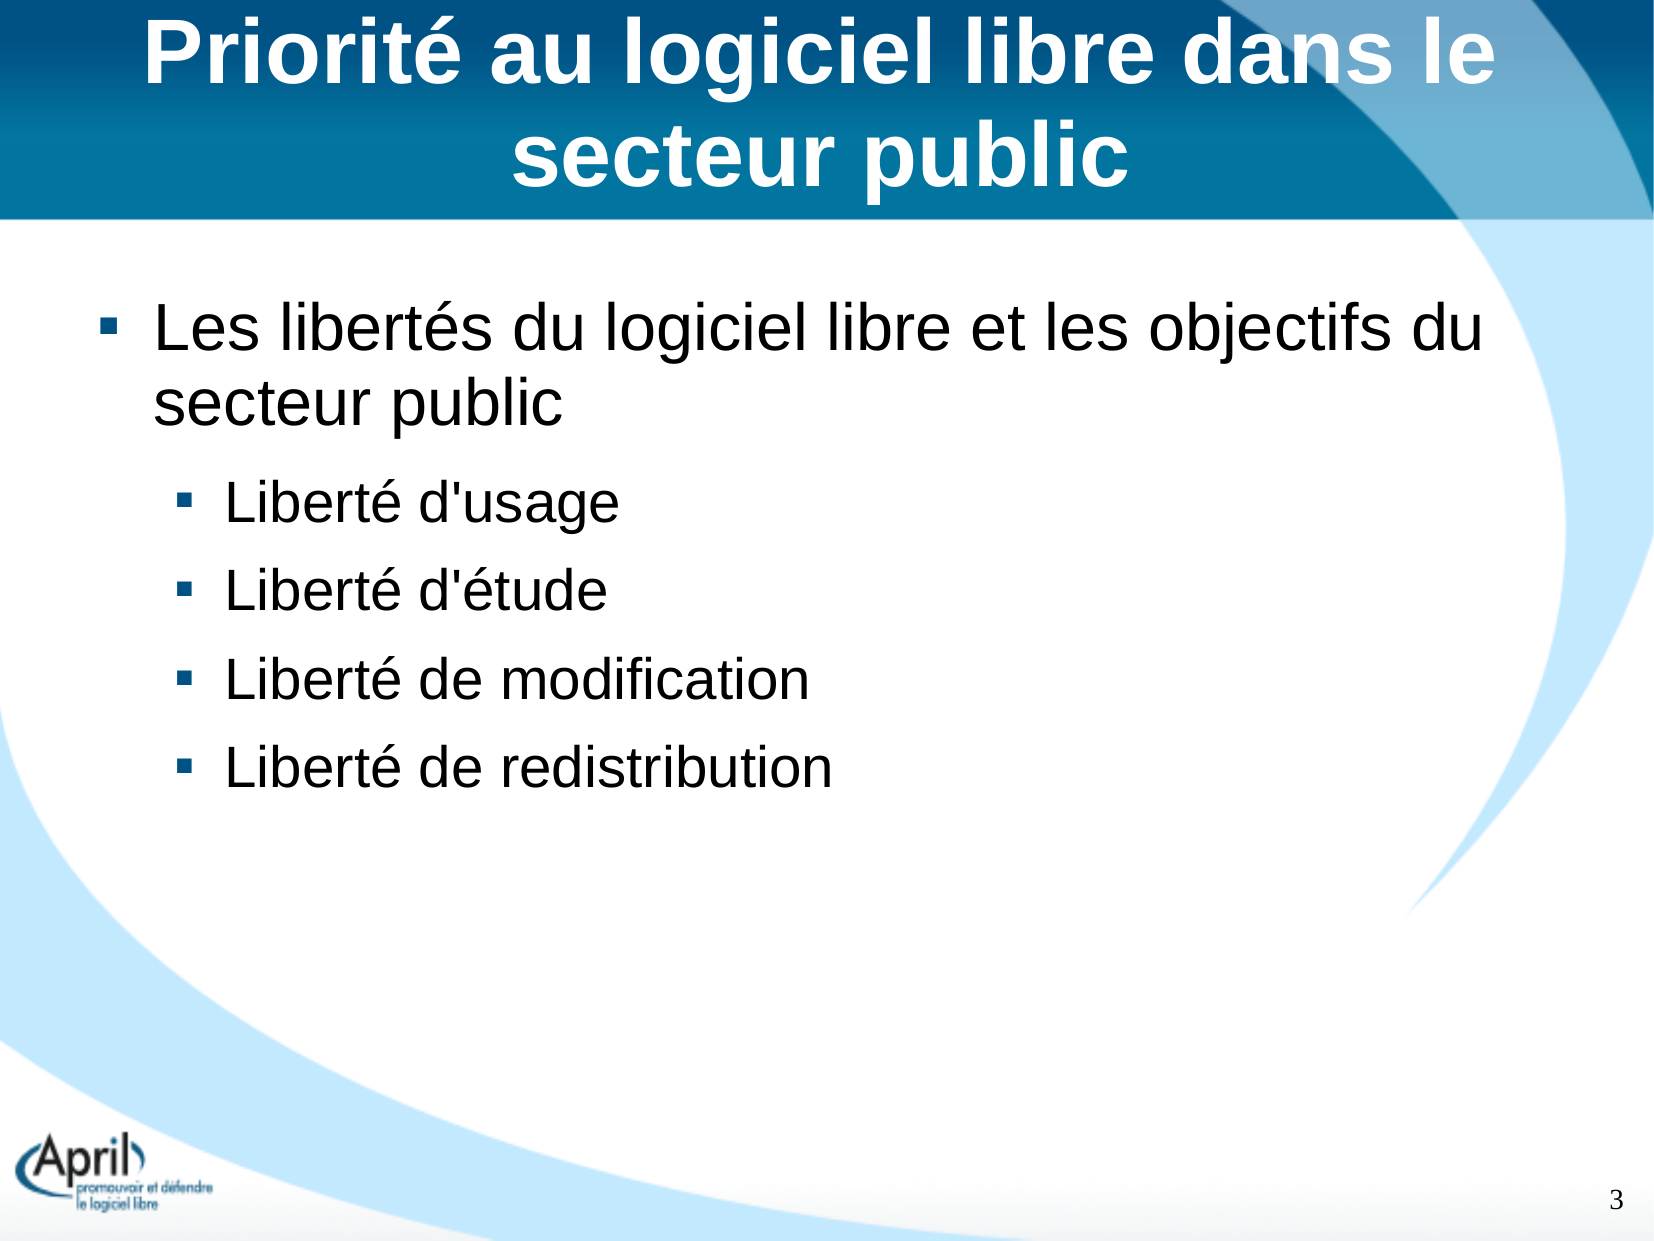

# Priorité au logiciel libre dans le secteur public
Les libertés du logiciel libre et les objectifs du secteur public
Liberté d'usage
Liberté d'étude
Liberté de modification
Liberté de redistribution
3